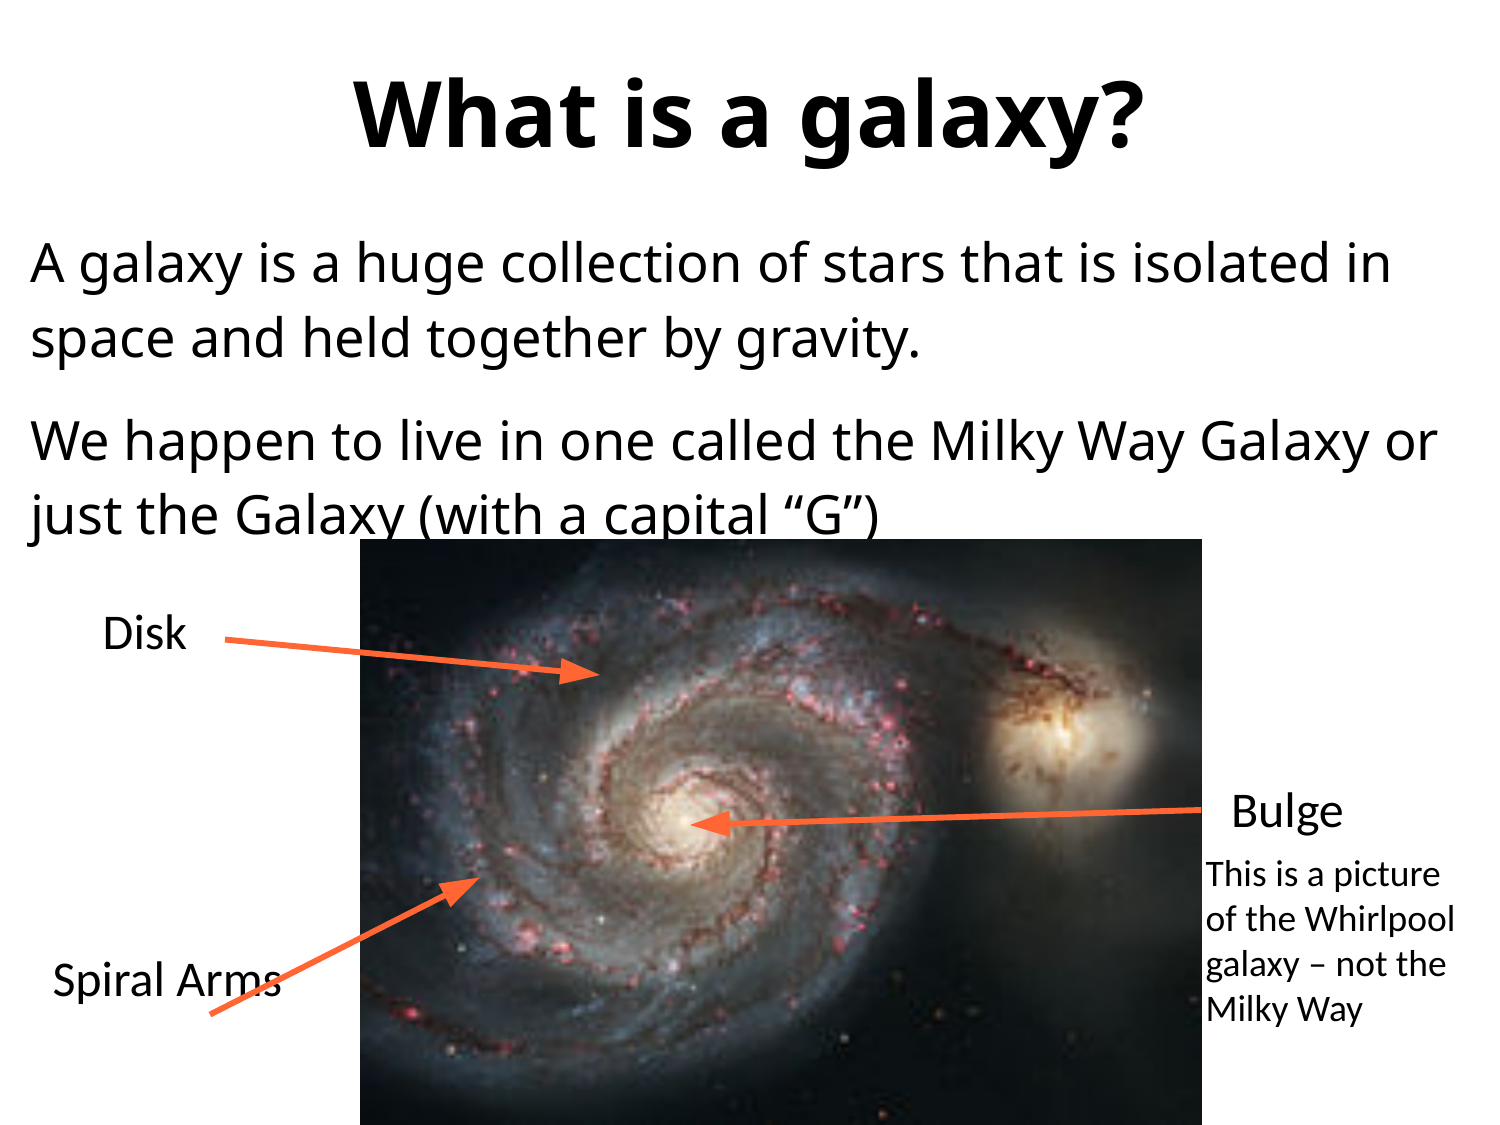

# What is a galaxy?
A galaxy is a huge collection of stars that is isolated in space and held together by gravity.
We happen to live in one called the Milky Way Galaxy or just the Galaxy (with a capital “G”)
Disk
Bulge
This is a picture of the Whirlpool galaxy – not the Milky Way
Spiral Arms